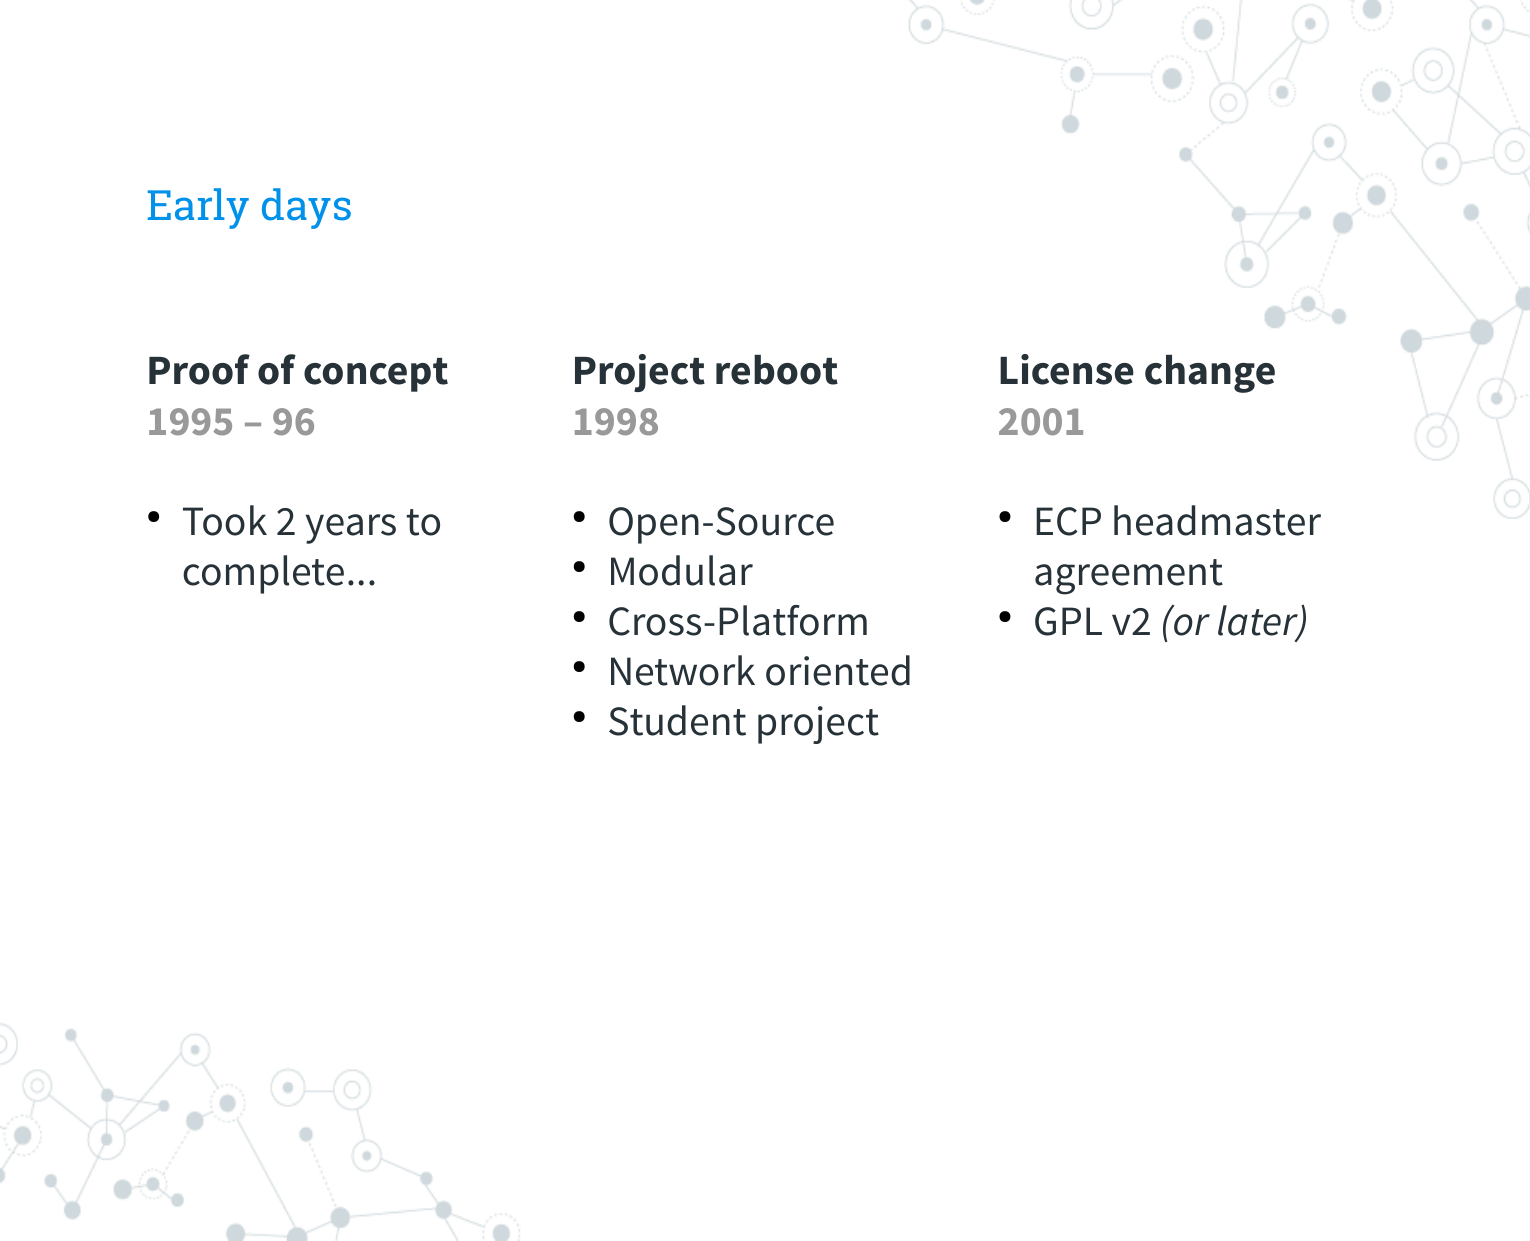

# Early days
Proof of concept
1995 – 96
Took 2 years to complete...
Project reboot
1998
Open-Source
Modular
Cross-Platform
Network oriented
Student project
License change
2001
ECP headmaster agreement
GPL v2 (or later)